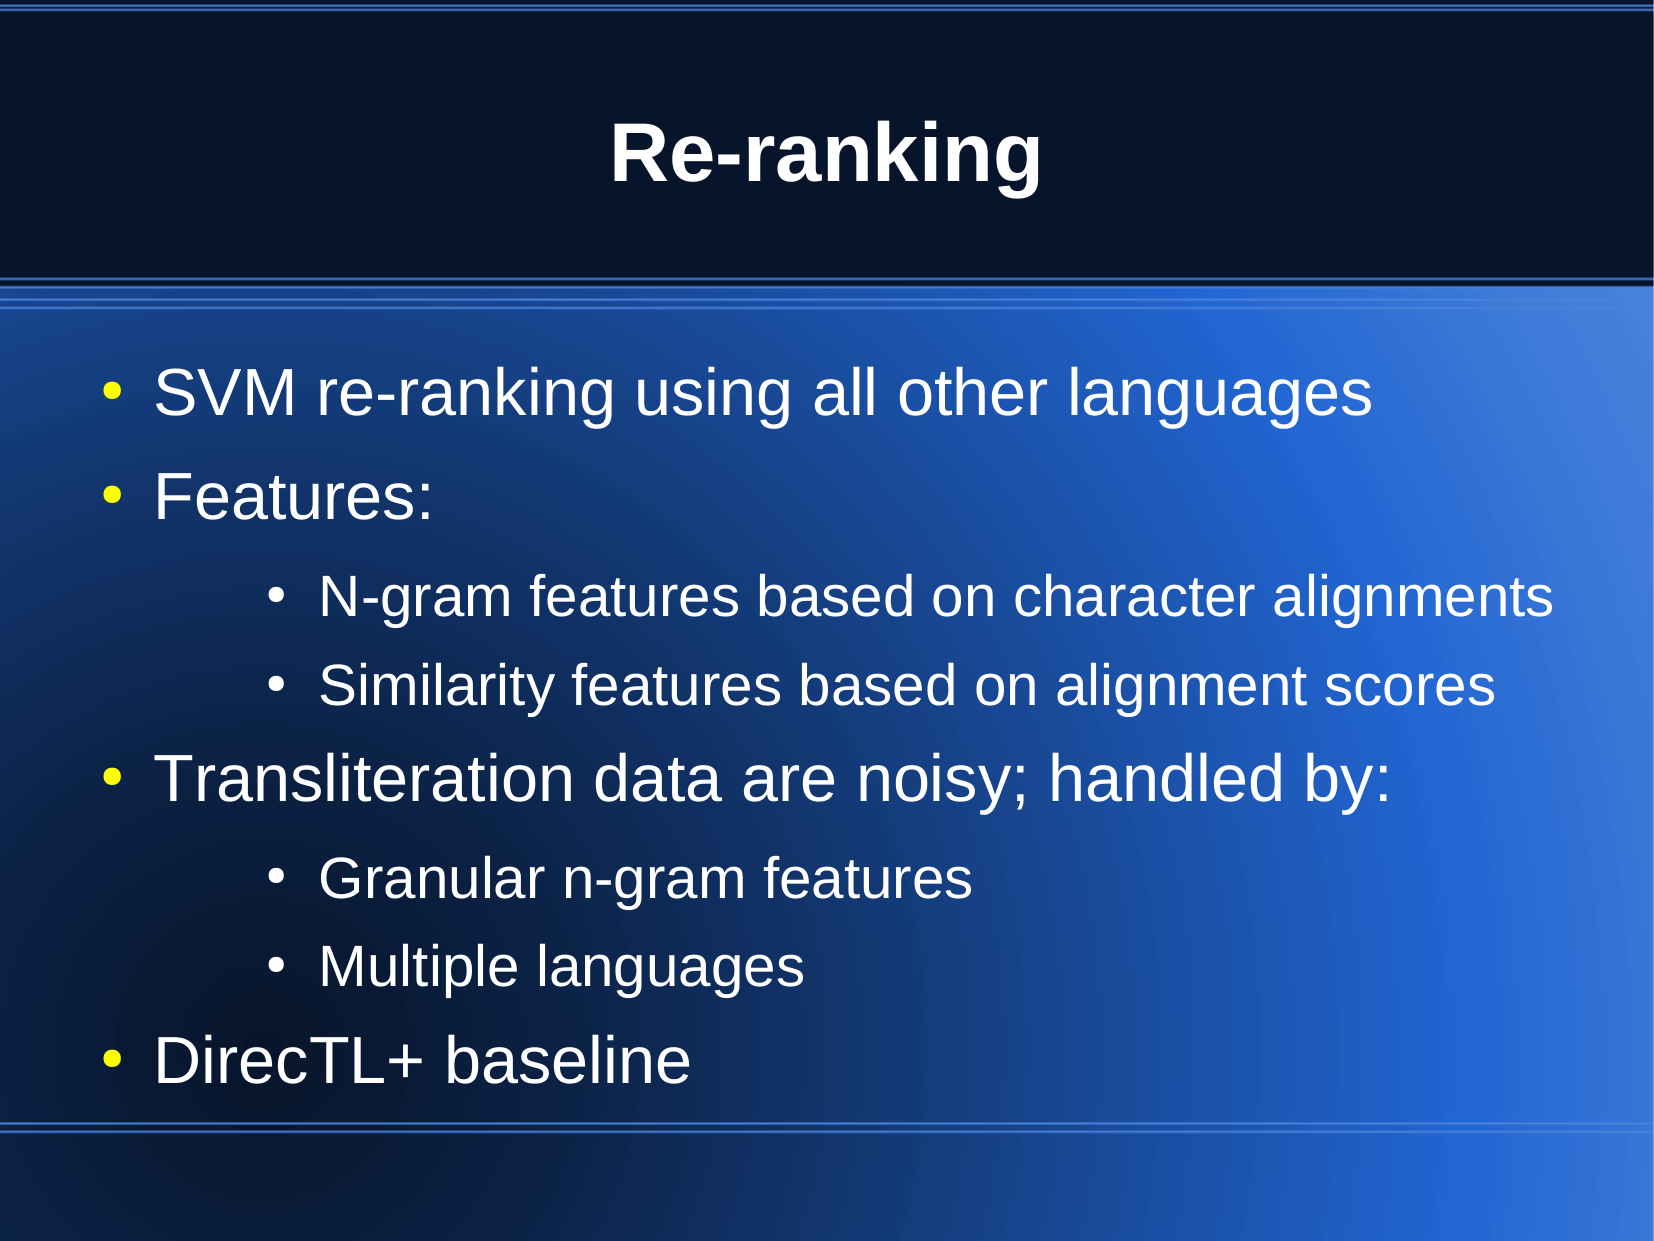

# Re-ranking
SVM re-ranking using all other languages
Features:
N-gram features based on character alignments
Similarity features based on alignment scores
Transliteration data are noisy; handled by:
Granular n-gram features
Multiple languages
DirecTL+ baseline